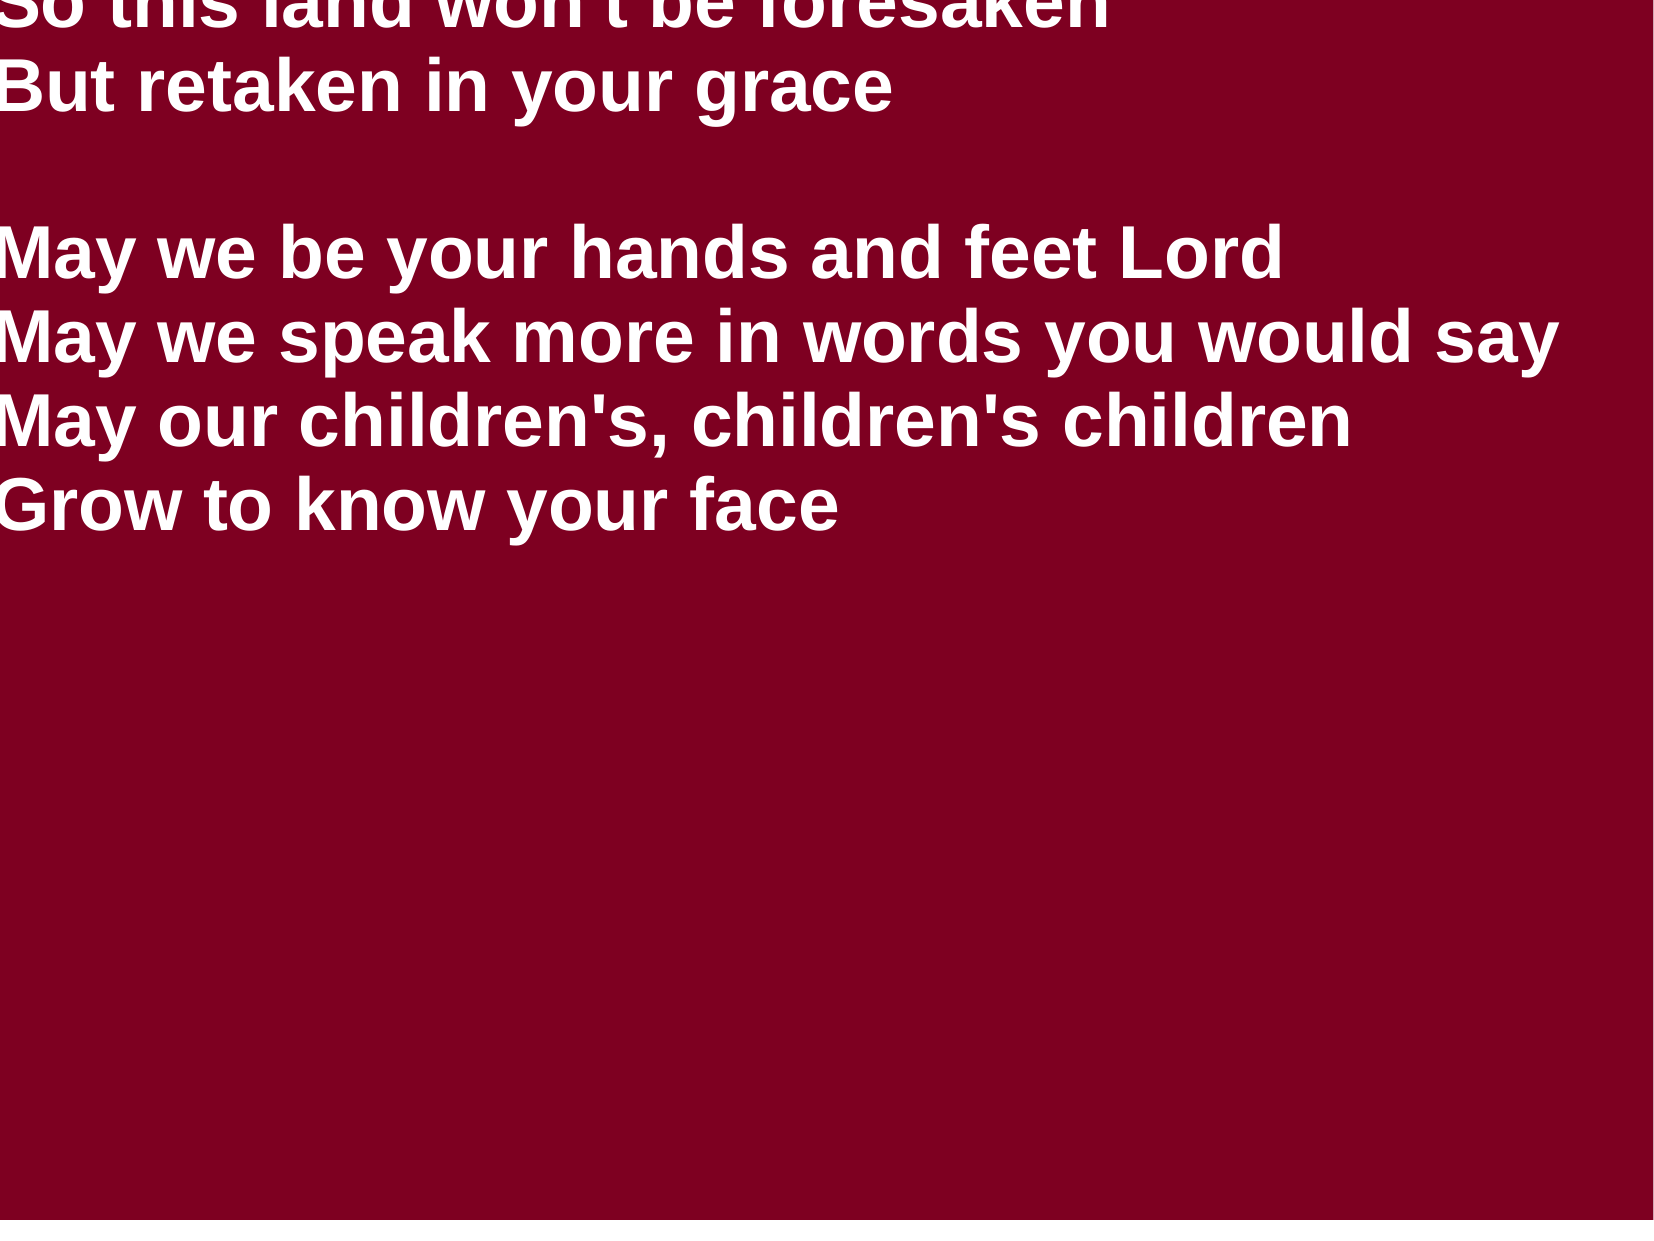

EMPOWER US JESUS
Empower us Jesus for our nation
Empower us Jesus for our own sake
So this land won't be foresaken
But retaken in your grace
May we be your hands and feet Lord
May we speak more in words you would say
May our children's, children's children
Grow to know your face
#